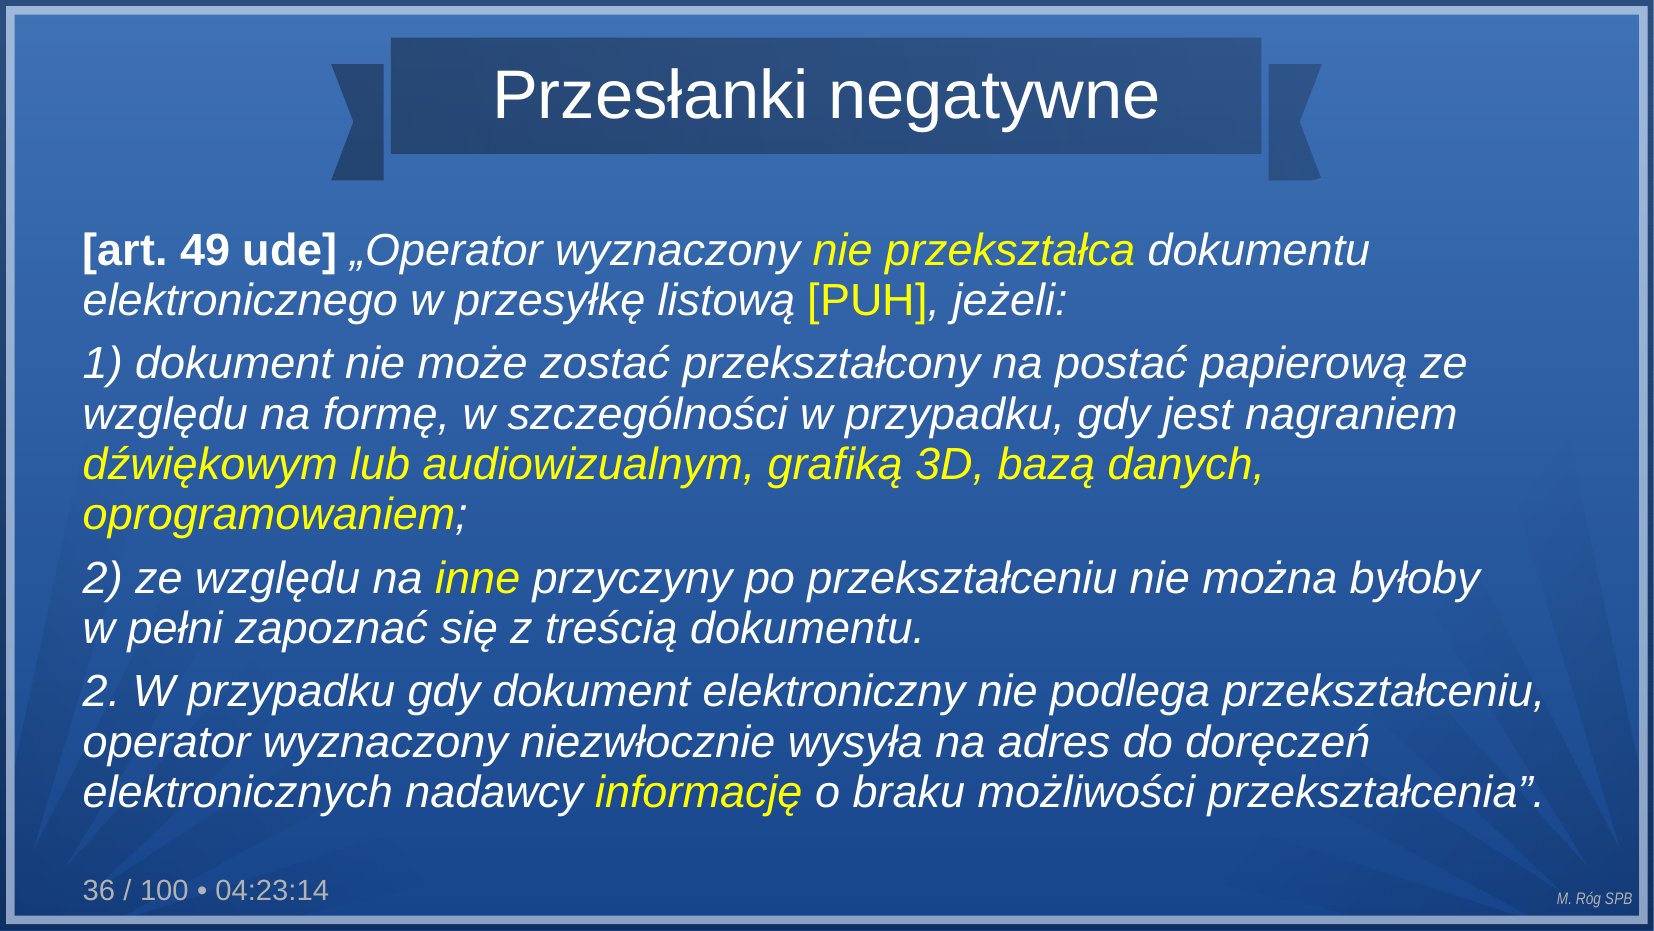

# Przesłanki negatywne
[art. 49 ude] „Operator wyznaczony nie przekształca dokumentu elektronicznego w przesyłkę listową [PUH], jeżeli:
1) dokument nie może zostać przekształcony na postać papierową ze względu na formę, w szczególności w przypadku, gdy jest nagraniem dźwiękowym lub audiowizualnym, grafiką 3D, bazą danych, oprogramowaniem;
2) ze względu na inne przyczyny po przekształceniu nie można byłoby w pełni zapoznać się z treścią dokumentu.
2. W przypadku gdy dokument elektroniczny nie podlega przekształceniu, operator wyznaczony niezwłocznie wysyła na adres do doręczeń elektronicznych nadawcy informację o braku możliwości przekształcenia”.